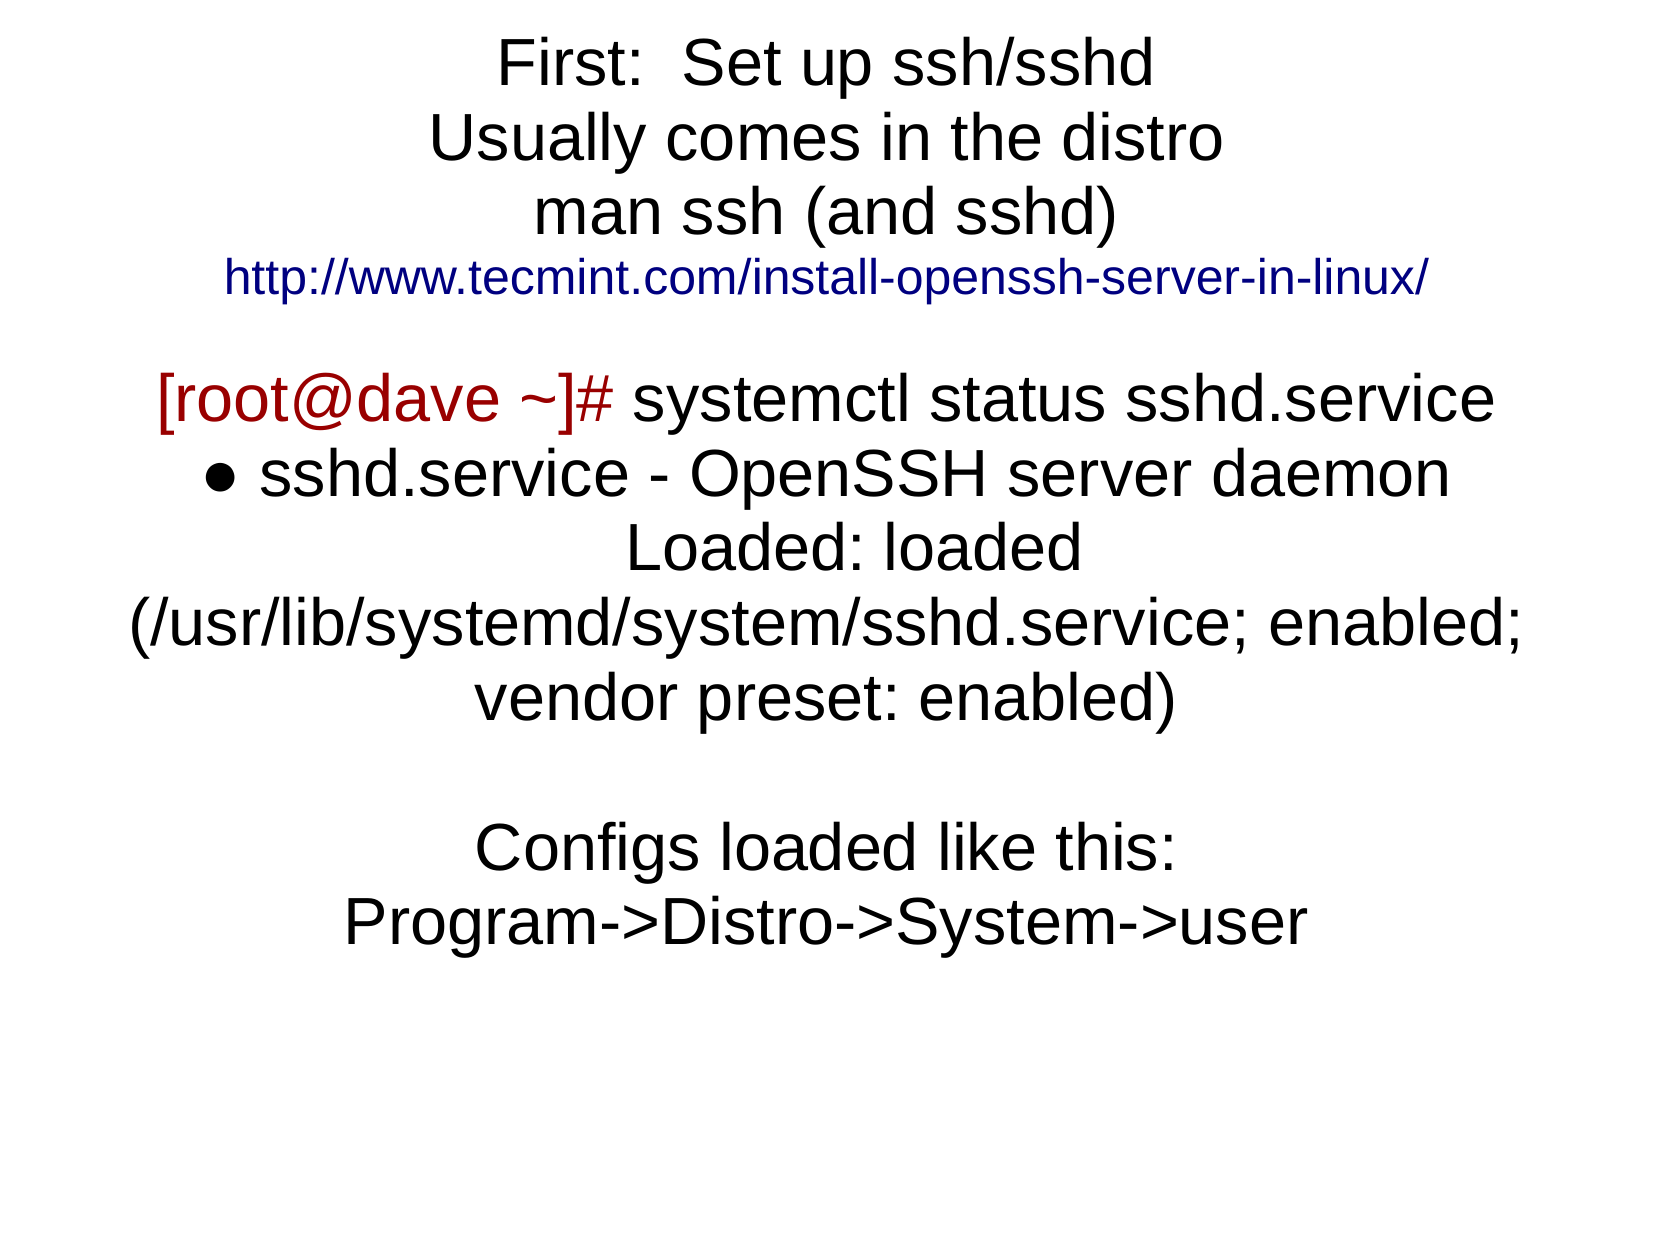

# First: Set up ssh/sshd
Usually comes in the distro
man ssh (and sshd)
http://www.tecmint.com/install-openssh-server-in-linux/
[root@dave ~]# systemctl status sshd.service
● sshd.service - OpenSSH server daemon
 Loaded: loaded (/usr/lib/systemd/system/sshd.service; enabled; vendor preset: enabled)
Configs loaded like this:
Program->Distro->System->user